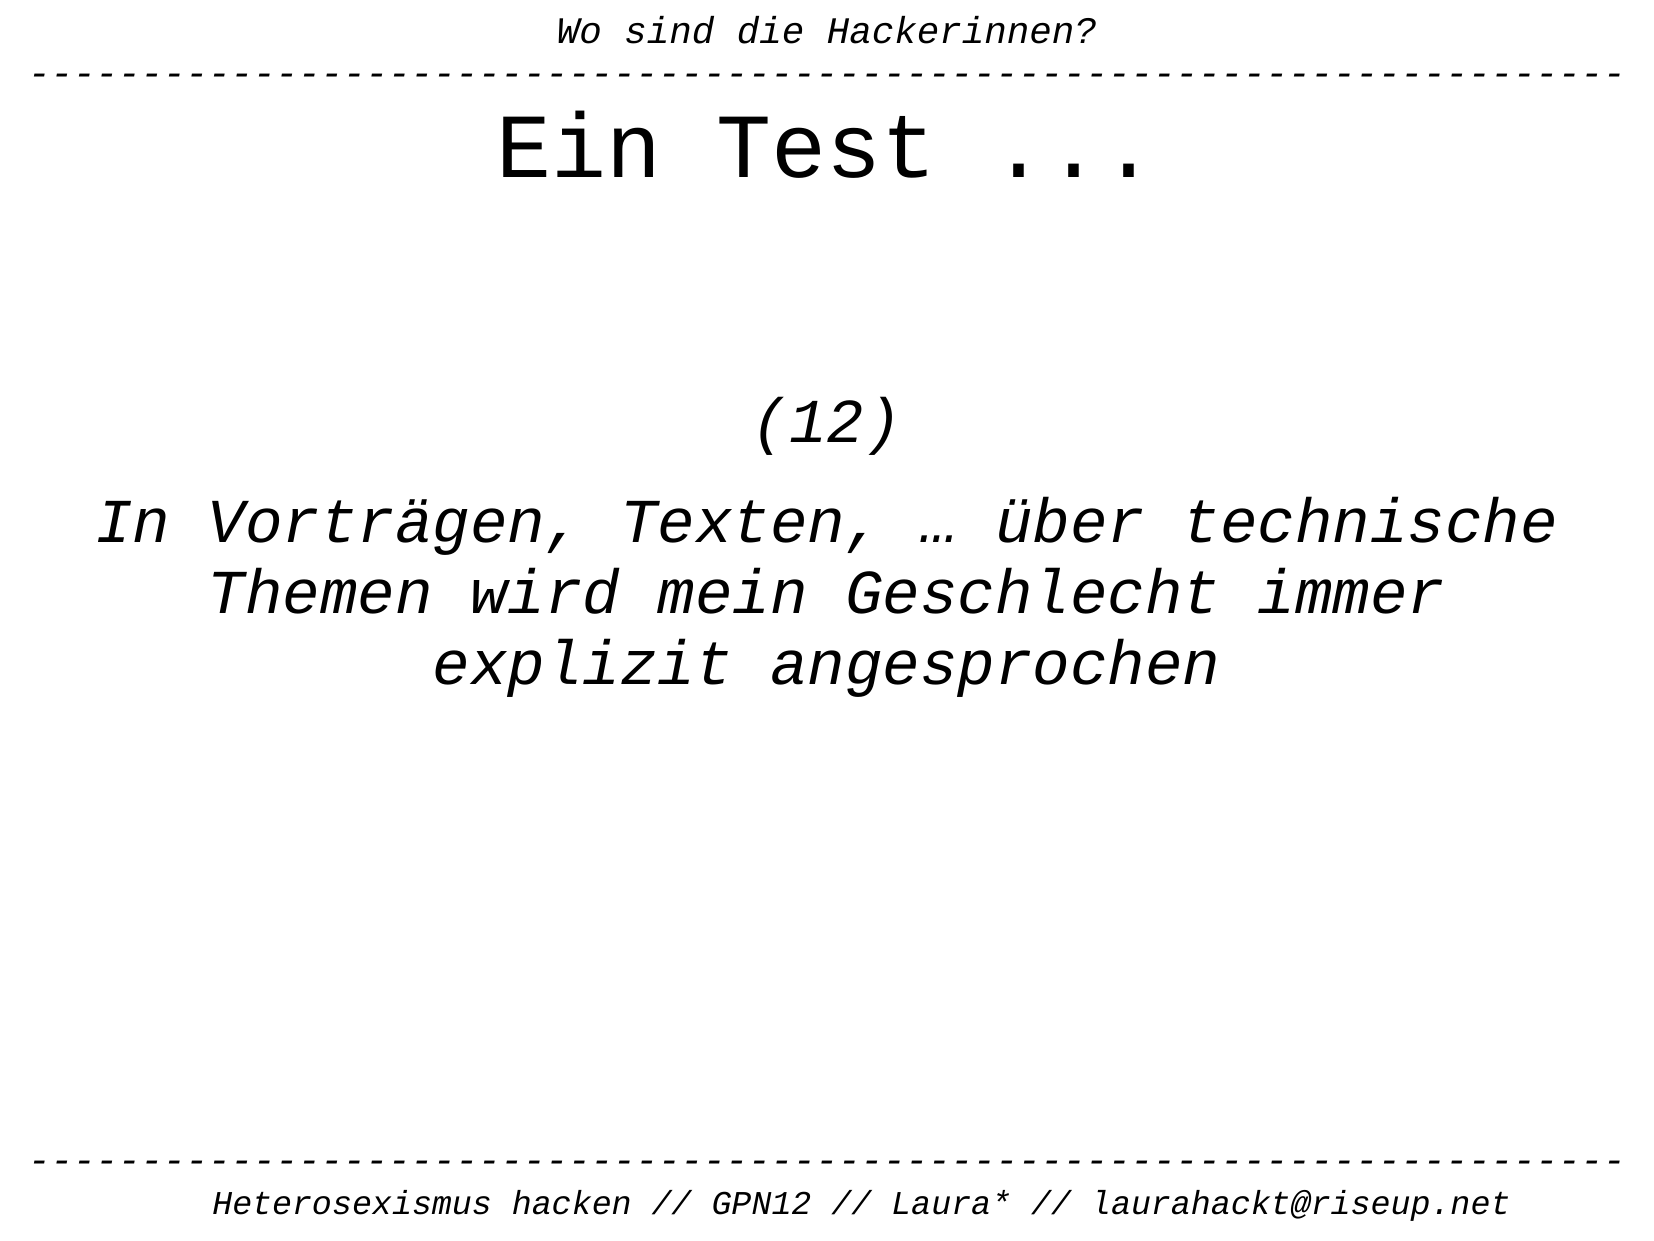

Wo sind die Hackerinnen?
-----------------------------------------------------------------------
# Ein Test ...
(12)
In Vorträgen, Texten, … über technische Themen wird mein Geschlecht immer explizit angesprochen
-----------------------------------------------------------------------
Heterosexismus hacken // GPN12 // Laura* // laurahackt@riseup.net